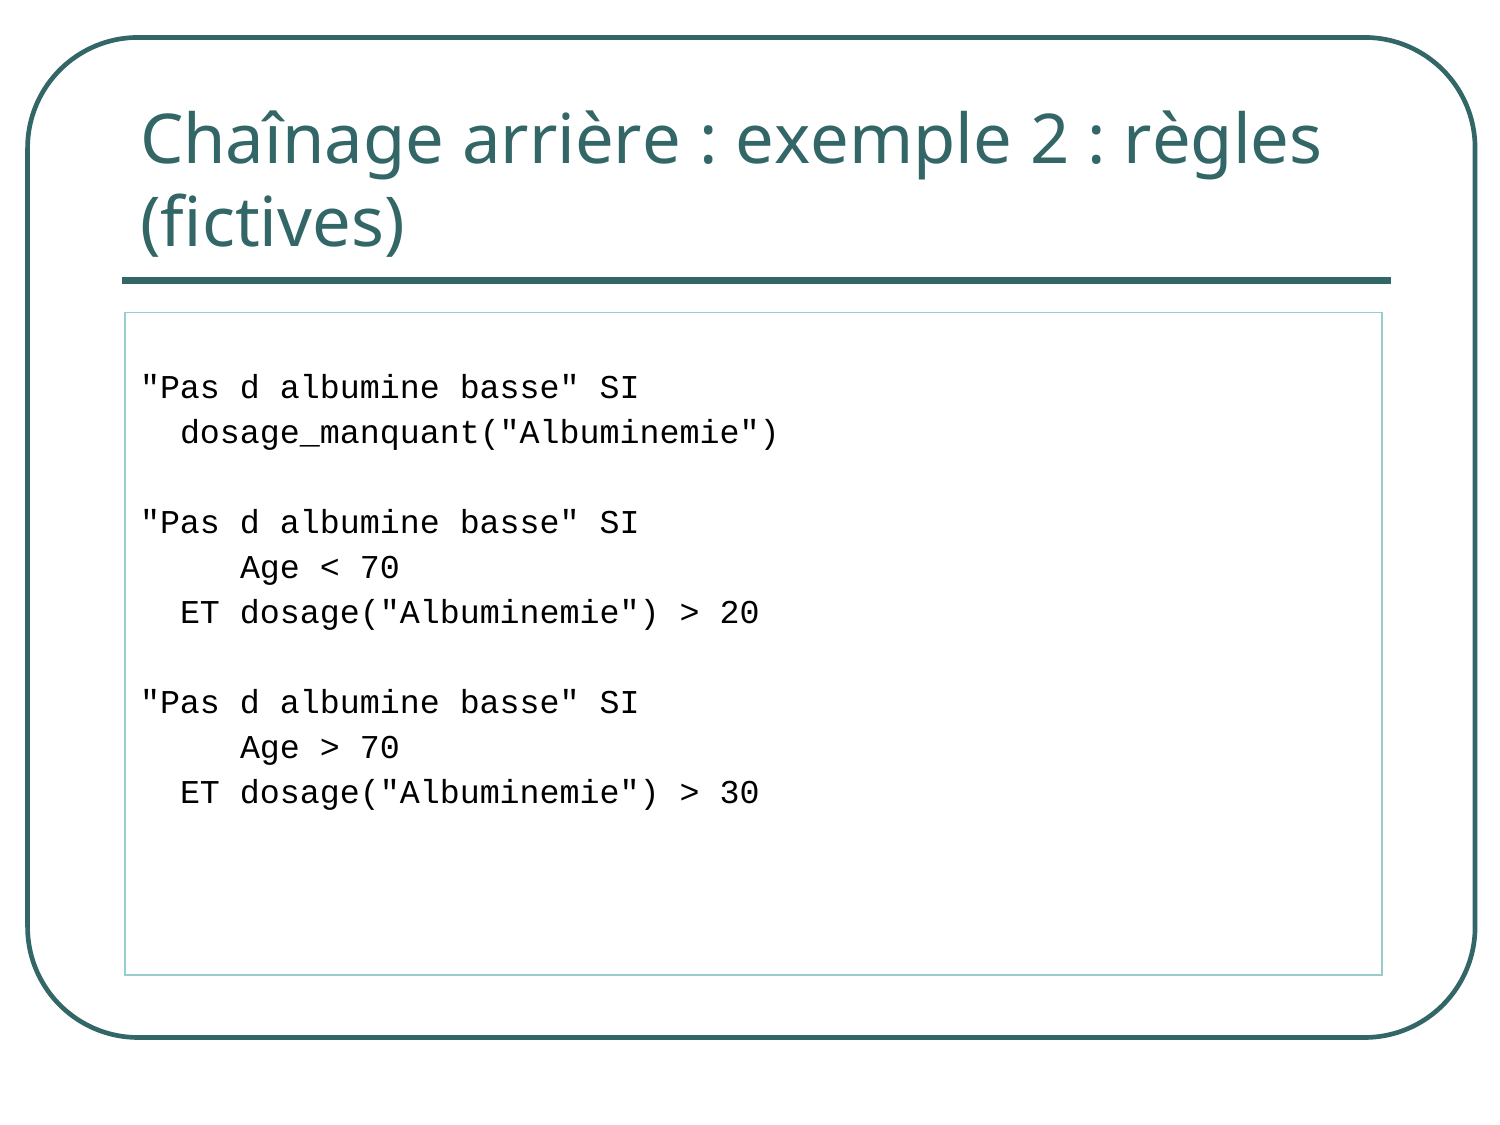

# Chaînage arrière : exemple 2 : règles (fictives)
"Pas d albumine basse" SI
 dosage_manquant("Albuminemie")
"Pas d albumine basse" SI
 Age < 70
 ET dosage("Albuminemie") > 20
"Pas d albumine basse" SI
 Age > 70
 ET dosage("Albuminemie") > 30